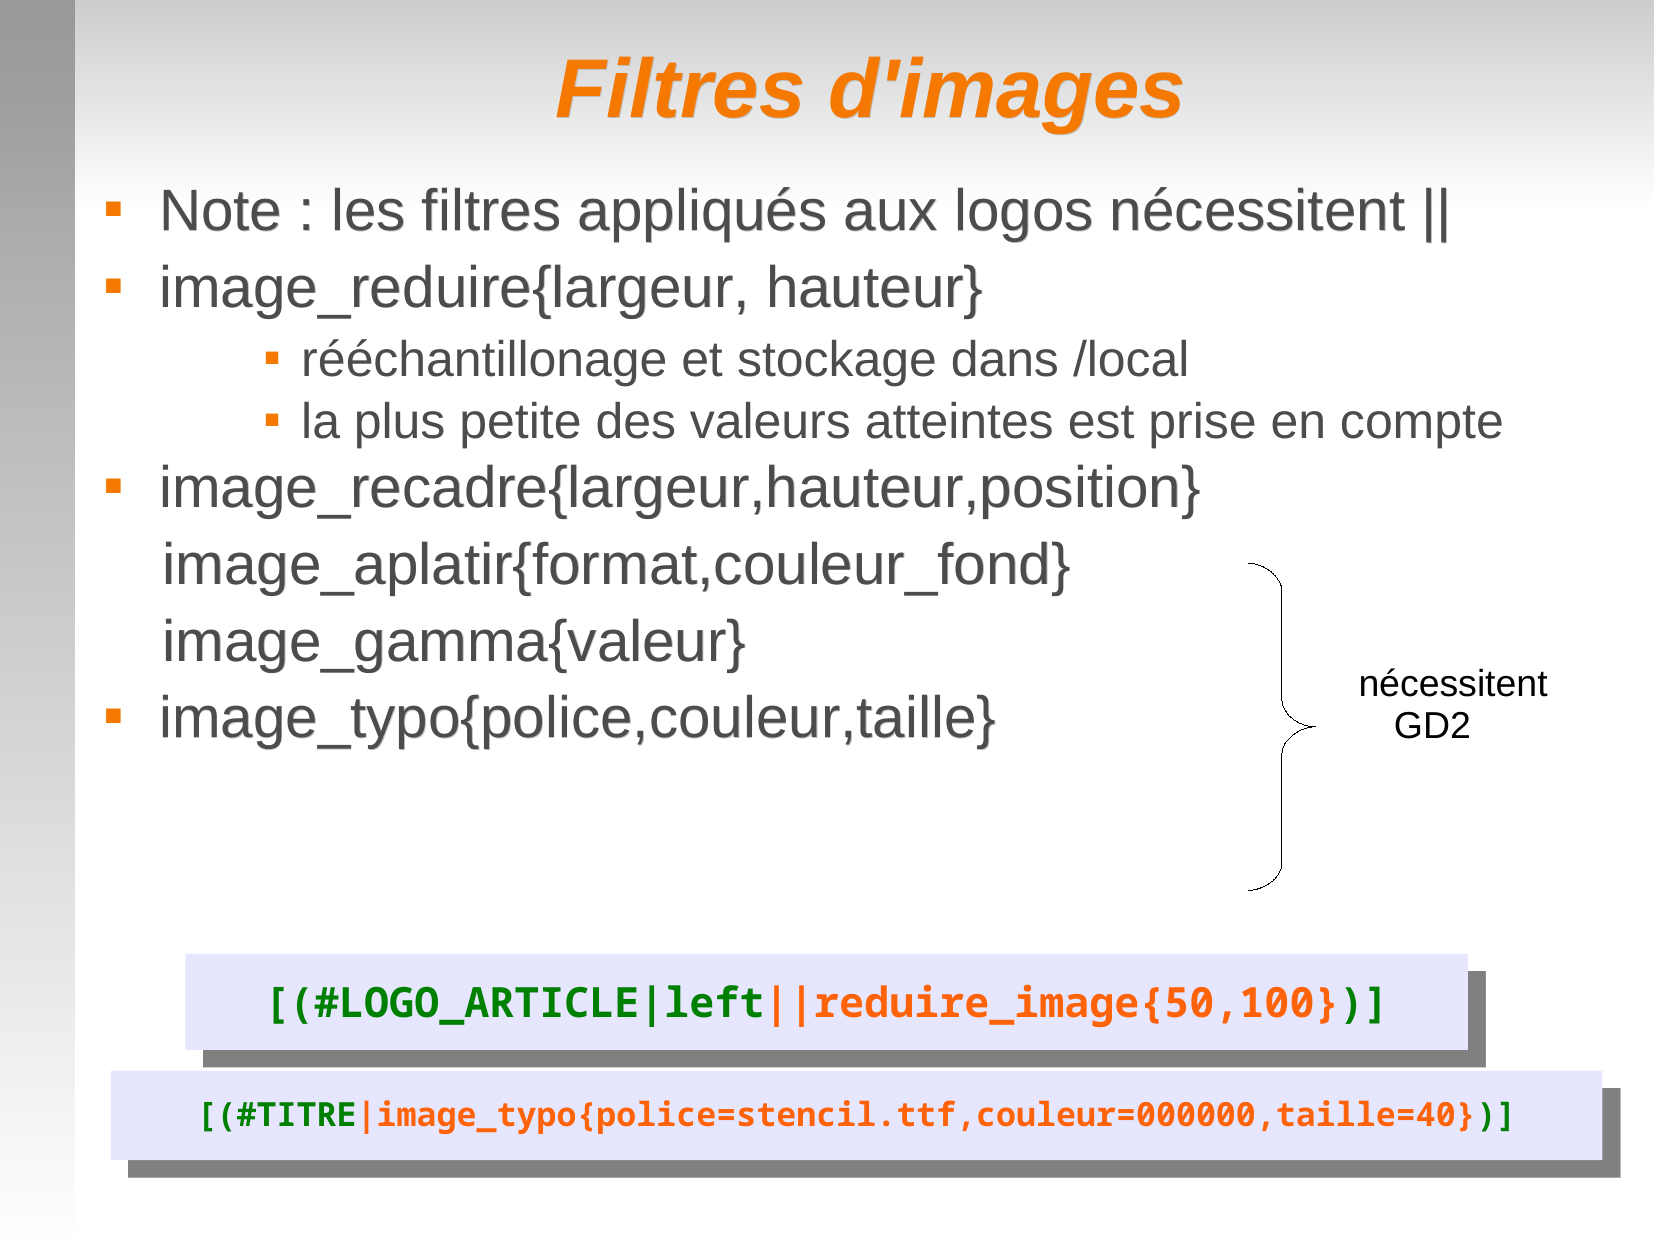

# Filtres d'images
Note : les filtres appliqués aux logos nécessitent ||
image_reduire{largeur, hauteur}
rééchantillonage et stockage dans /local
la plus petite des valeurs atteintes est prise en compte
image_recadre{largeur,hauteur,position}
image_aplatir{format,couleur_fond}
image_gamma{valeur}
image_typo{police,couleur,taille}
nécessitent
GD2
[(#LOGO_ARTICLE|left||reduire_image{50,100})]
[(#TITRE|image_typo{police=stencil.ttf,couleur=000000,taille=40})]